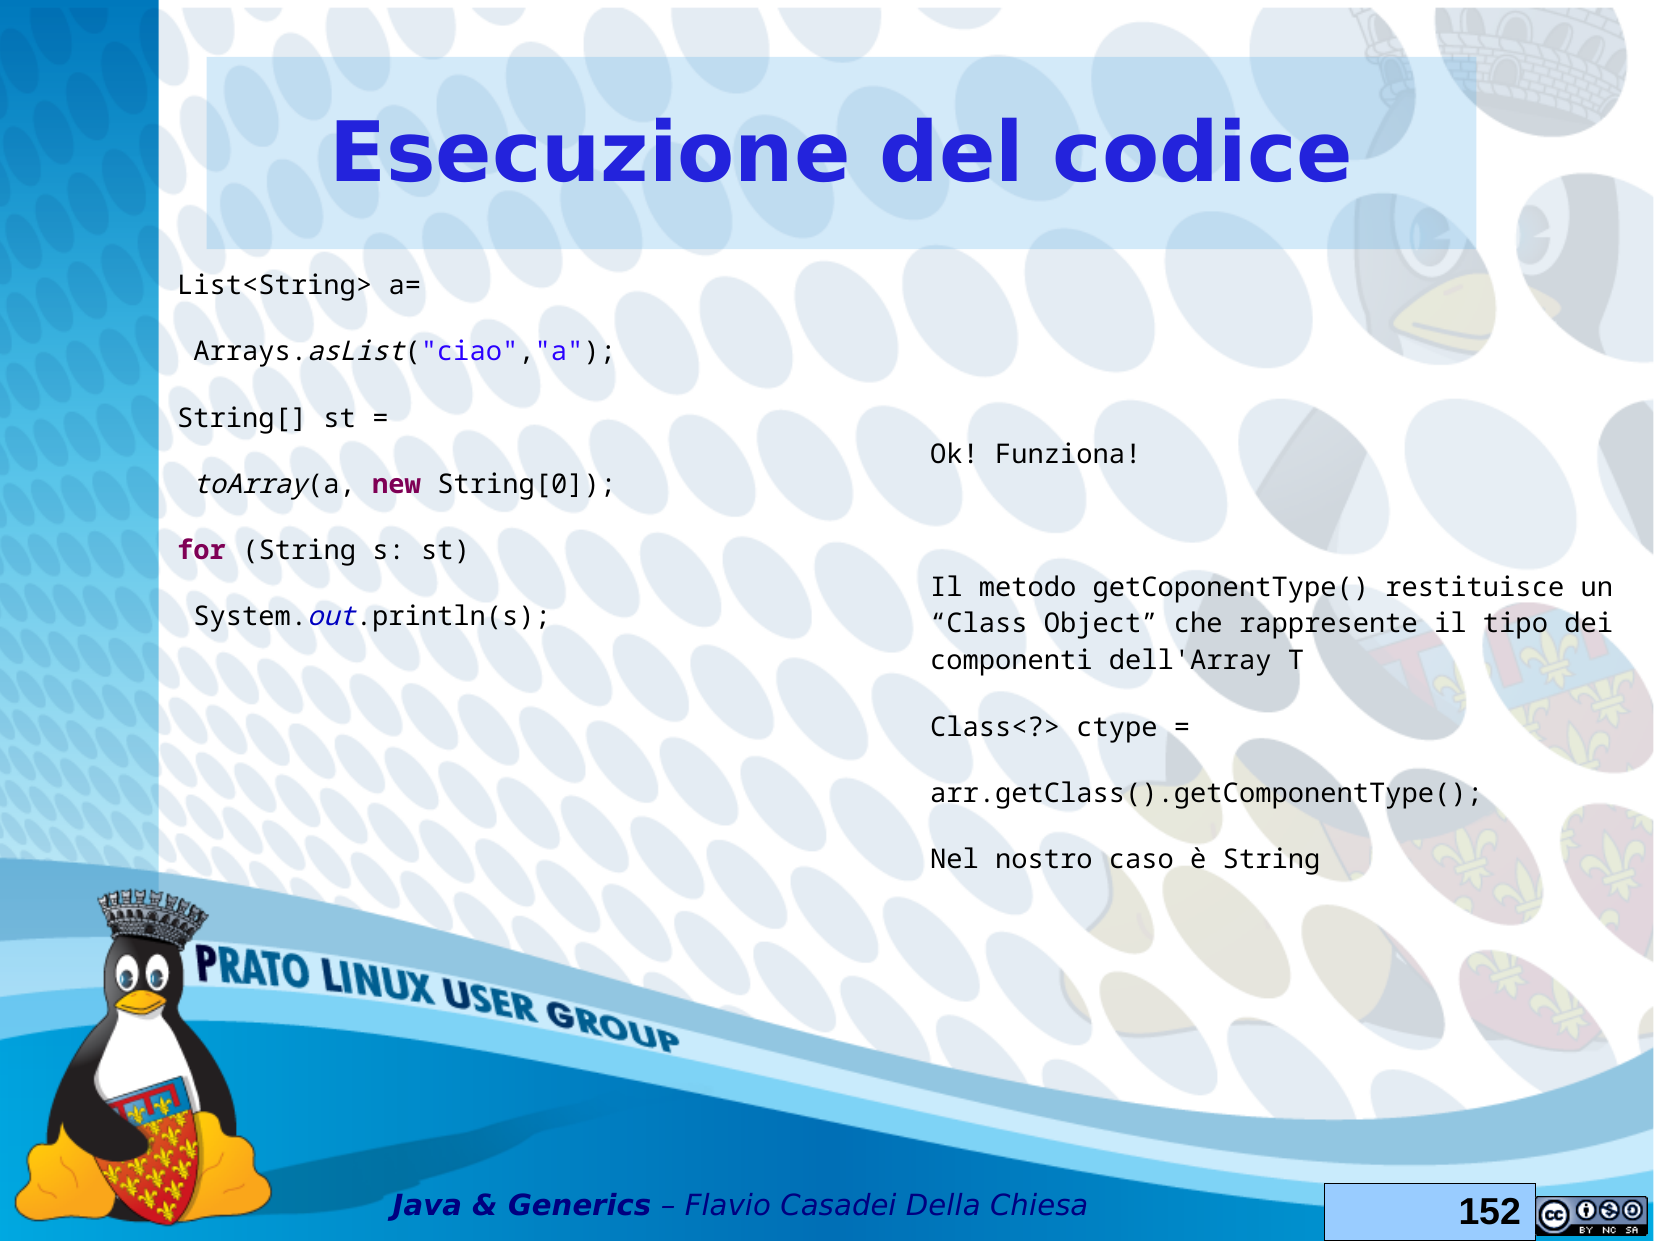

# Esecuzione del codice
Ok! Funziona!
Il metodo getCoponentType() restituisce un “Class Object” che rappresente il tipo dei componenti dell'Array T
Class<?> ctype =
arr.getClass().getComponentType();
Nel nostro caso è String
List<String> a=
 Arrays.asList("ciao","a");
String[] st =
 toArray(a, new String[0]);
for (String s: st)
 System.out.println(s);